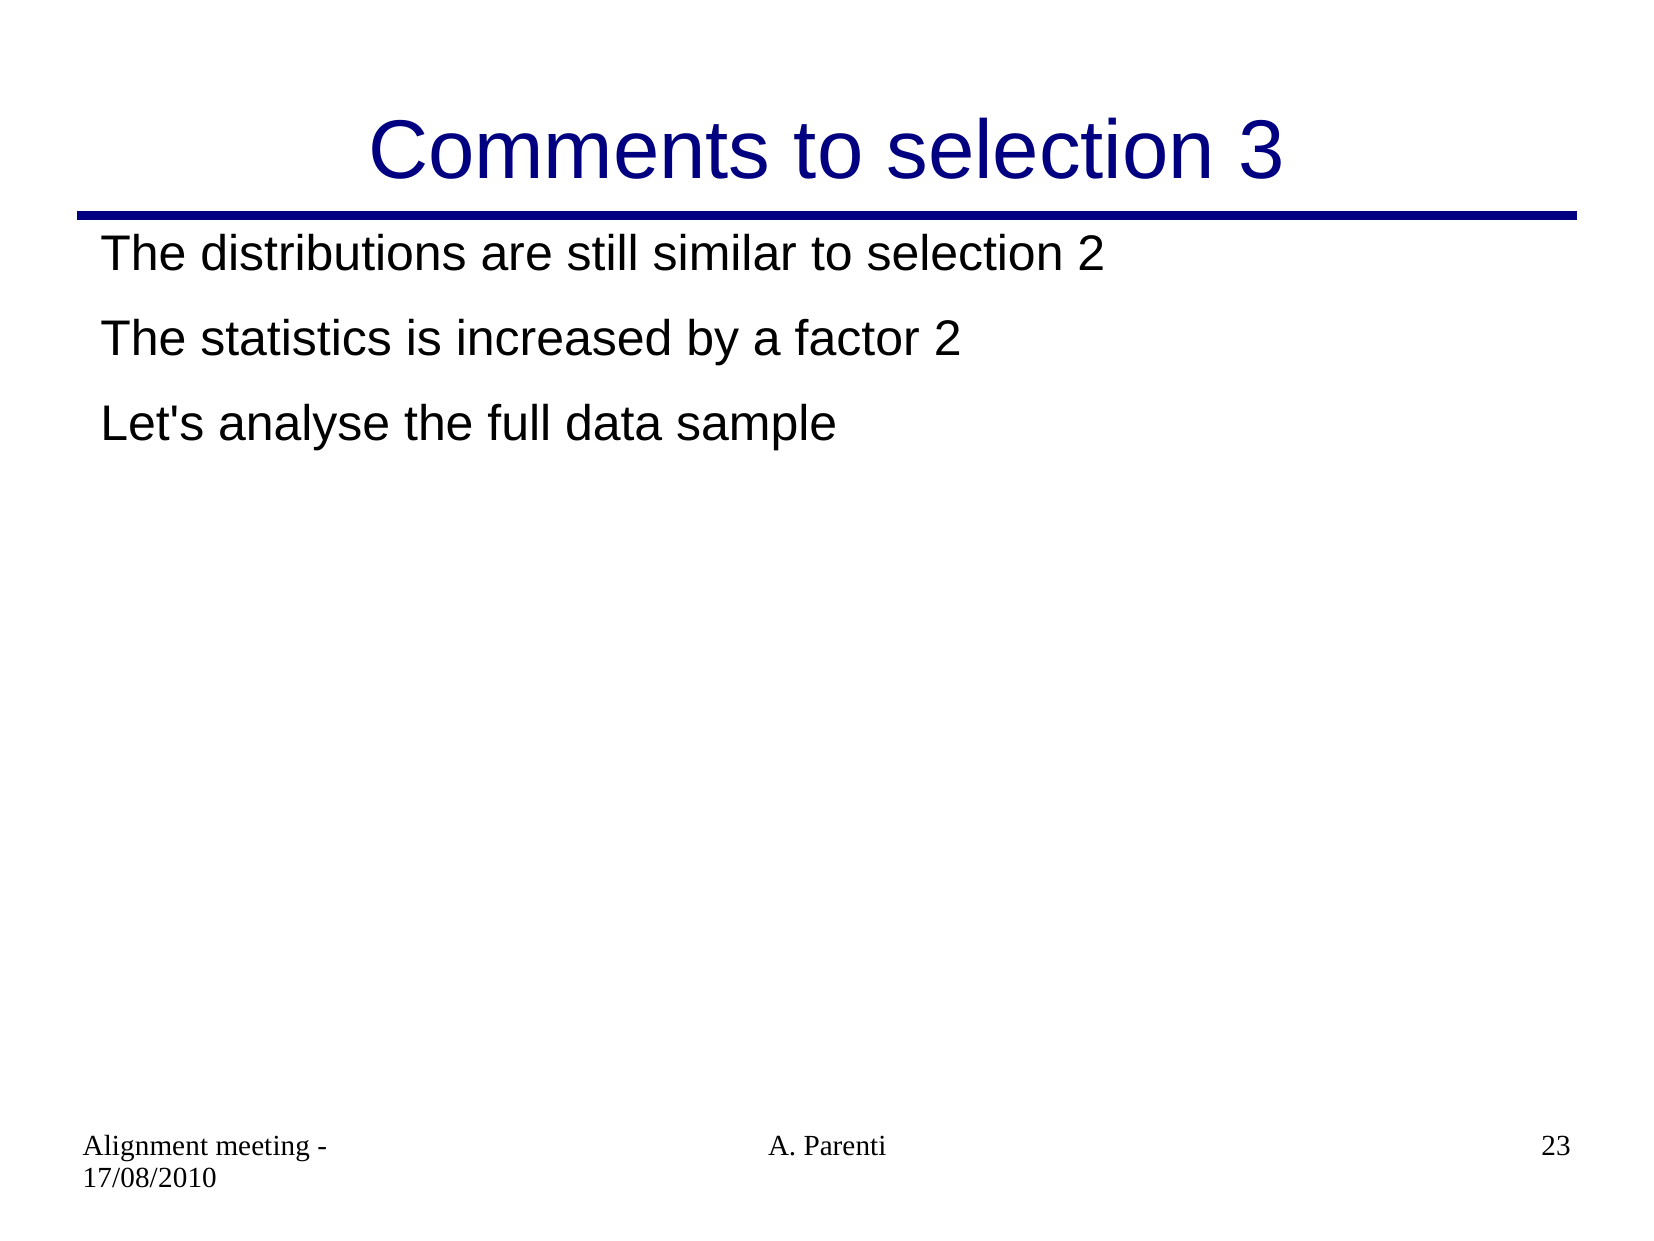

# Comments to selection 3
The distributions are still similar to selection 2
The statistics is increased by a factor 2
Let's analyse the full data sample
23